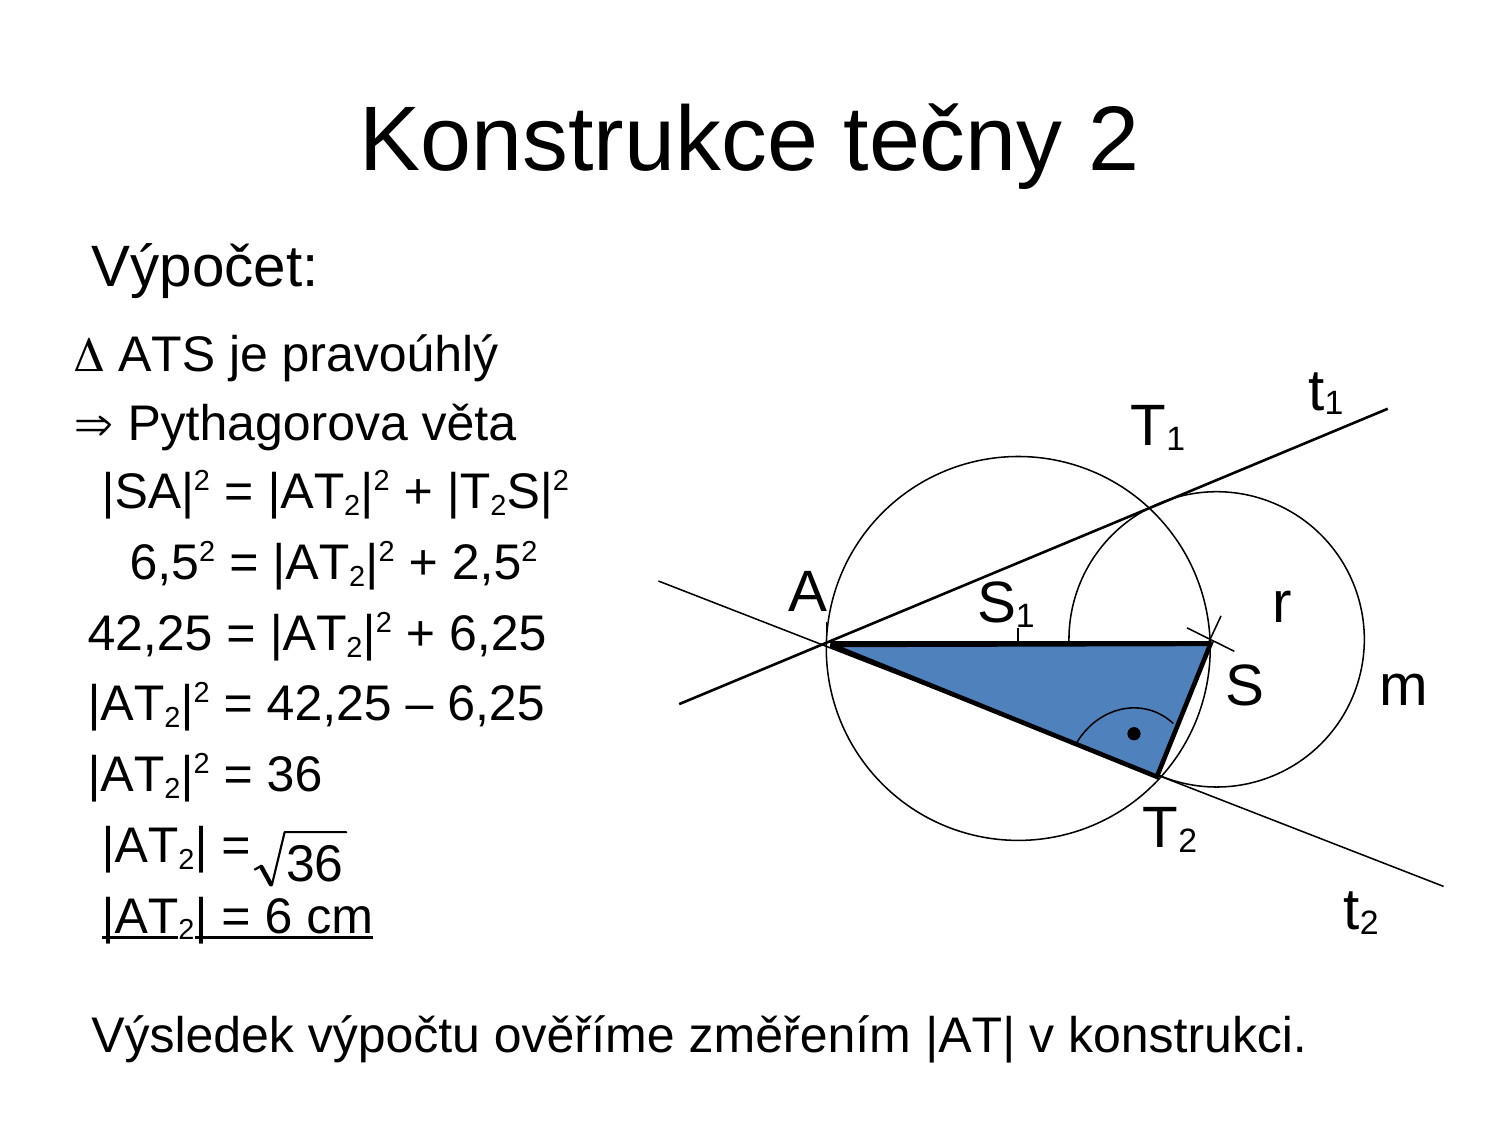

# Konstrukce tečny 2
Výpočet:
 ATS je pravoúhlý
 Pythagorova věta
 |SA|2 = |AT2|2 + |T2S|2
 6,52 = |AT2|2 + 2,52
 42,25 = |AT2|2 + 6,25
 |AT2|2 = 42,25 – 6,25
 |AT2|2 = 36
 |AT2| =
 |AT2| = 6 cm
t1
T1
A
S1
r
S
m
T2
t2
Výsledek výpočtu ověříme změřením |AT| v konstrukci.